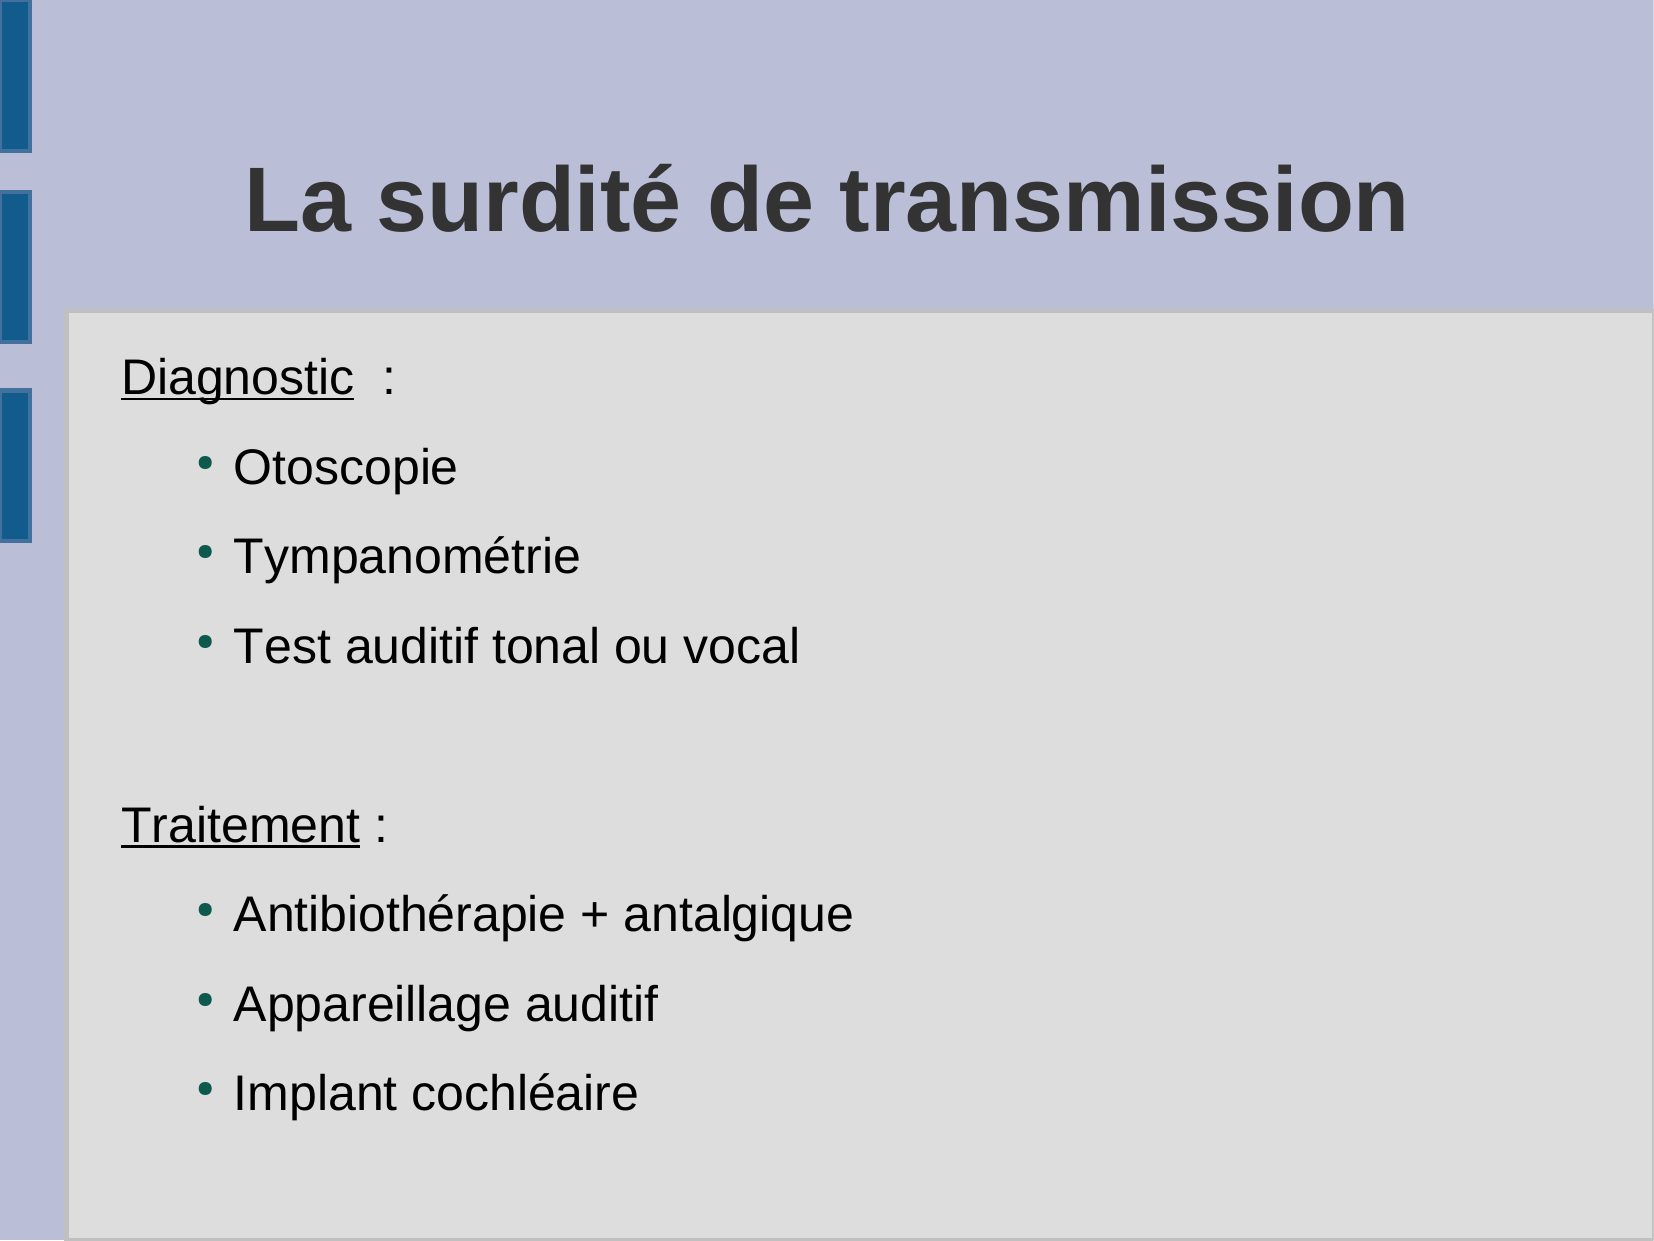

# La surdité de transmission
Diagnostic  :
Otoscopie
Tympanométrie
Test auditif tonal ou vocal
Traitement :
Antibiothérapie + antalgique
Appareillage auditif
Implant cochléaire